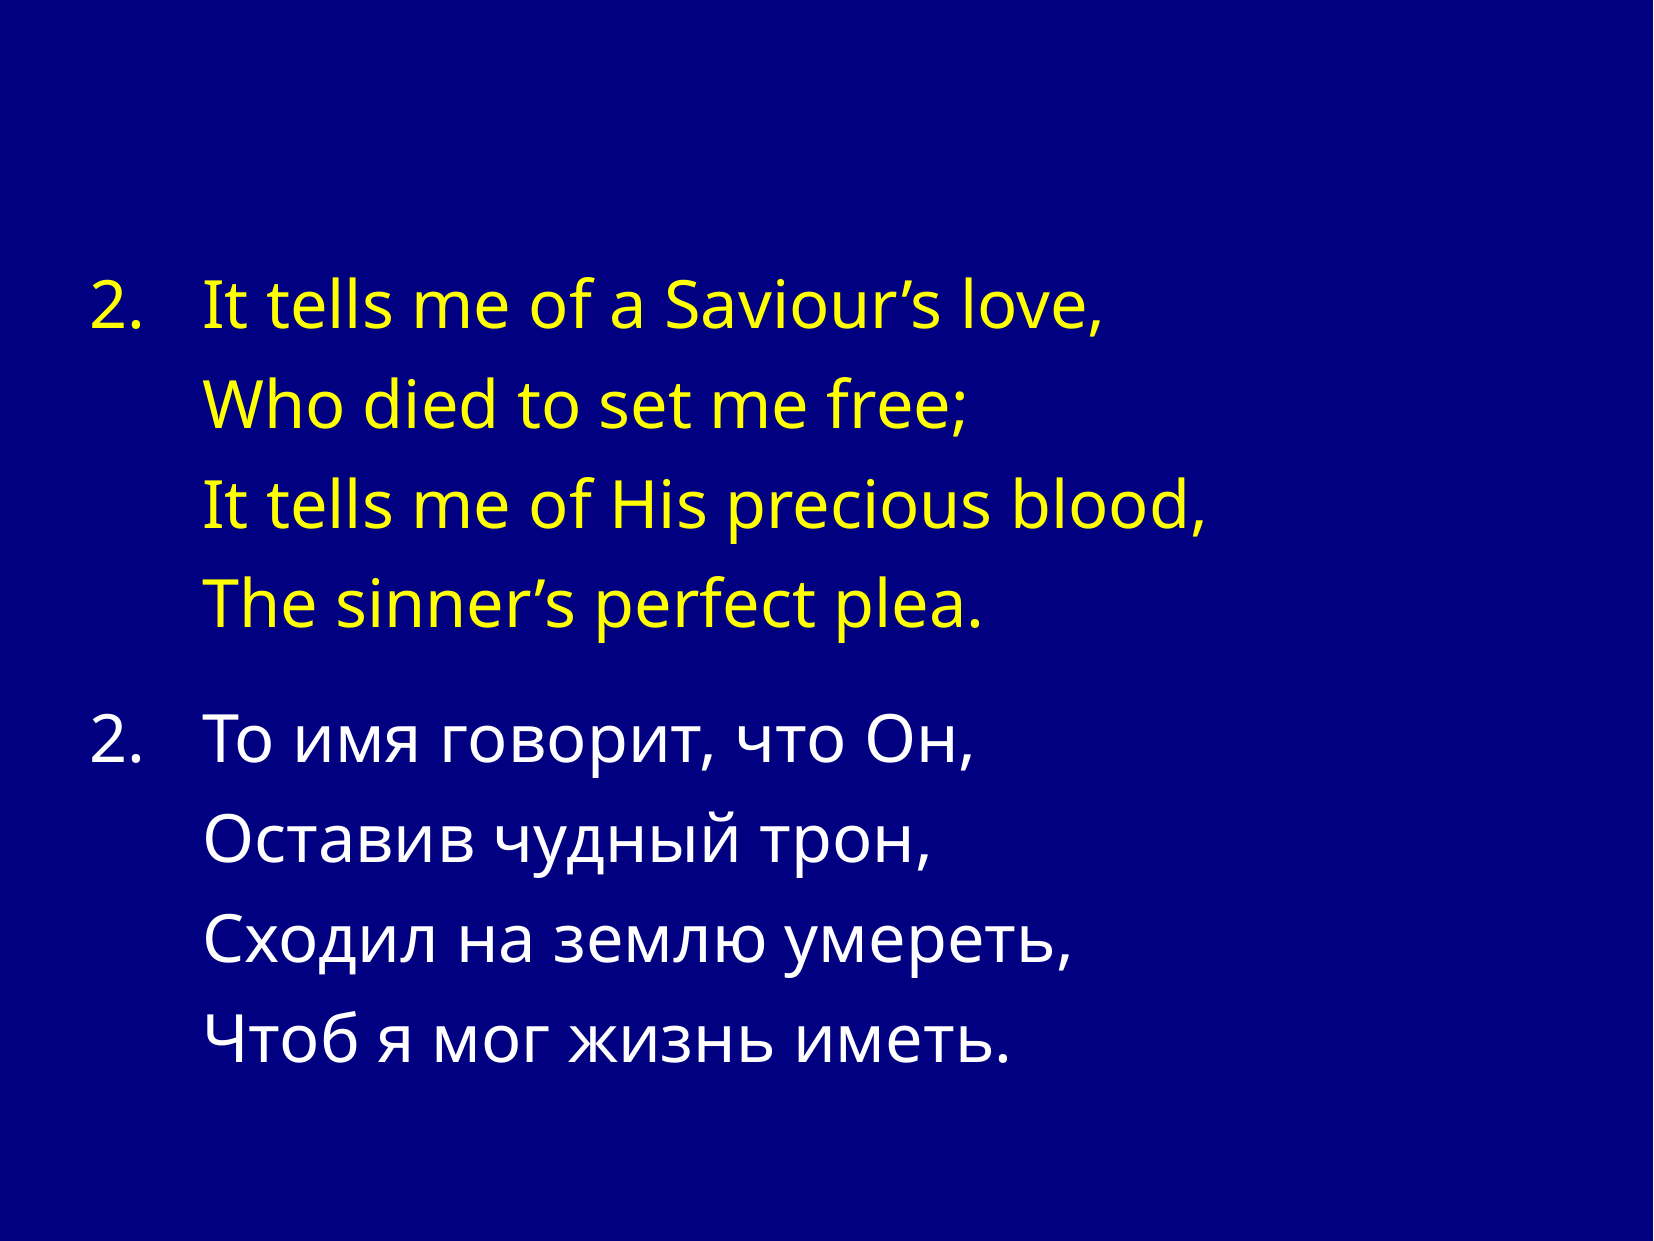

2.	It tells me of a Saviour’s love,
	Who died to set me free;
	It tells me of His precious blood,
	The sinner’s perfect plea.
2.	То имя говорит, что Он,
	Оставив чудный трон,
	Сходил на землю умереть,
	Чтоб я мог жизнь иметь.